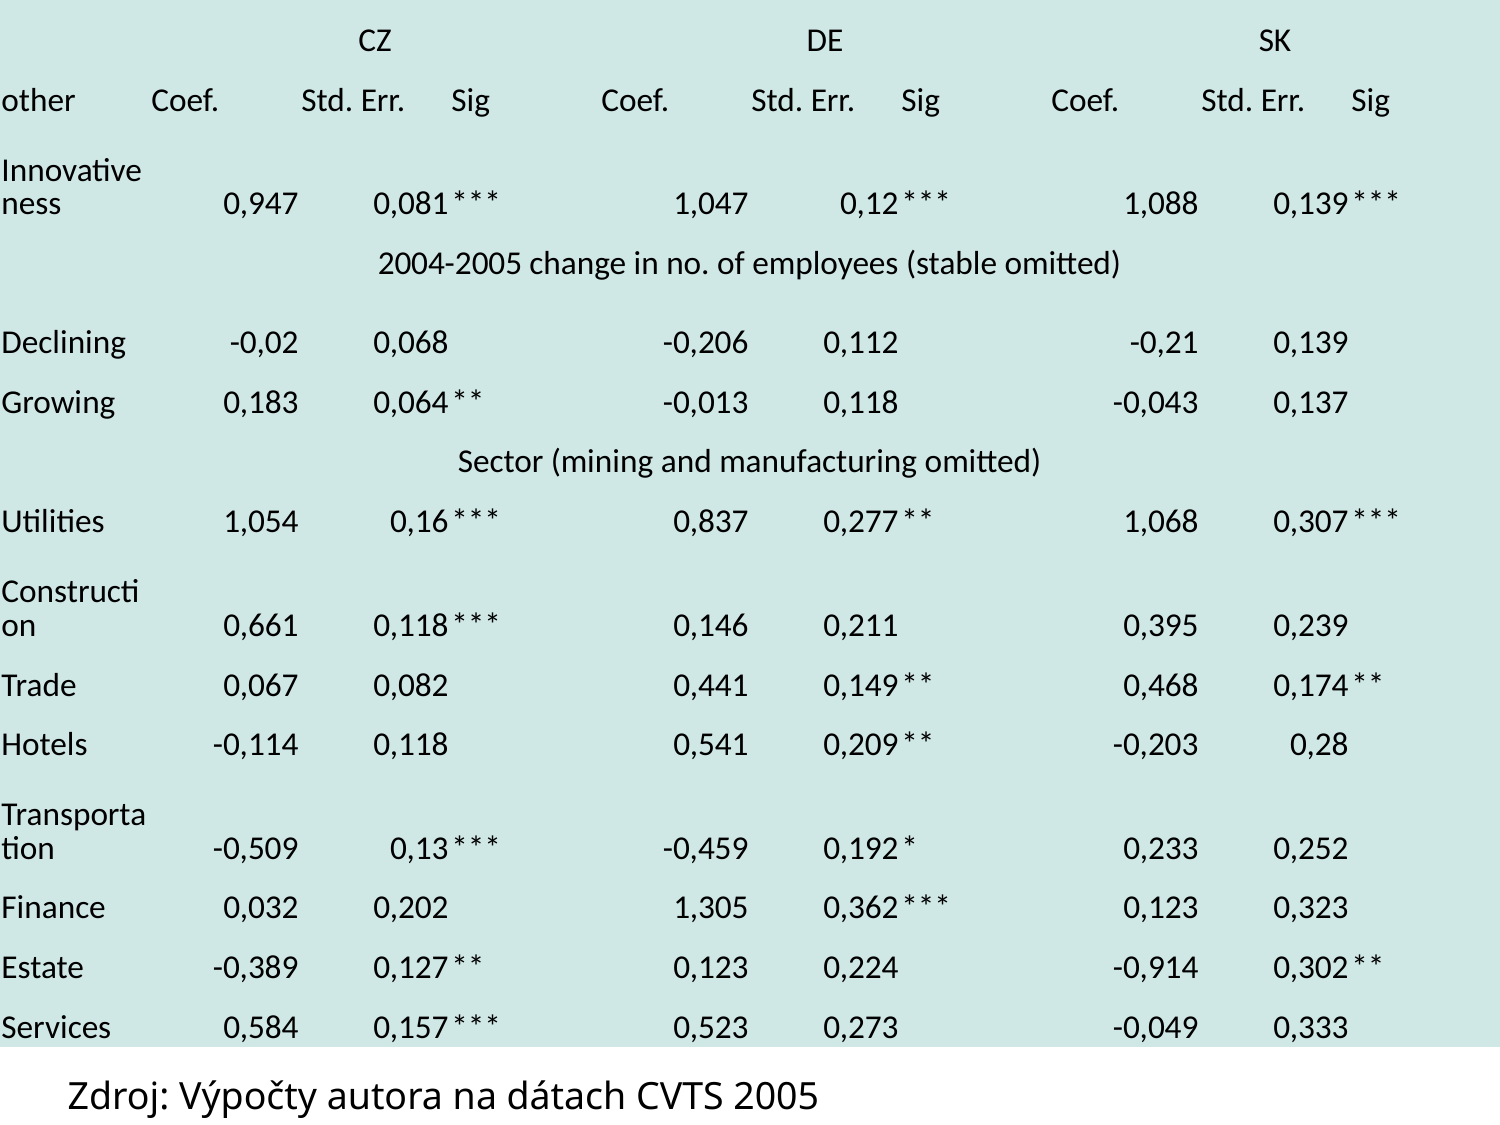

| | CZ | | | DE | | | SK | | |
| --- | --- | --- | --- | --- | --- | --- | --- | --- | --- |
| other | Coef. | Std. Err. | Sig | Coef. | Std. Err. | Sig | Coef. | Std. Err. | Sig |
| Innovativeness | 0,947 | 0,081 | \*\*\* | 1,047 | 0,12 | \*\*\* | 1,088 | 0,139 | \*\*\* |
| 2004-2005 change in no. of employees (stable omitted) | | | | | | | | | |
| Declining | -0,02 | 0,068 | | -0,206 | 0,112 | | -0,21 | 0,139 | |
| Growing | 0,183 | 0,064 | \*\* | -0,013 | 0,118 | | -0,043 | 0,137 | |
| Sector (mining and manufacturing omitted) | | | | | | | | | |
| Utilities | 1,054 | 0,16 | \*\*\* | 0,837 | 0,277 | \*\* | 1,068 | 0,307 | \*\*\* |
| Construction | 0,661 | 0,118 | \*\*\* | 0,146 | 0,211 | | 0,395 | 0,239 | |
| Trade | 0,067 | 0,082 | | 0,441 | 0,149 | \*\* | 0,468 | 0,174 | \*\* |
| Hotels | -0,114 | 0,118 | | 0,541 | 0,209 | \*\* | -0,203 | 0,28 | |
| Transportation | -0,509 | 0,13 | \*\*\* | -0,459 | 0,192 | \* | 0,233 | 0,252 | |
| Finance | 0,032 | 0,202 | | 1,305 | 0,362 | \*\*\* | 0,123 | 0,323 | |
| Estate | -0,389 | 0,127 | \*\* | 0,123 | 0,224 | | -0,914 | 0,302 | \*\* |
| Services | 0,584 | 0,157 | \*\*\* | 0,523 | 0,273 | | -0,049 | 0,333 | |
Zdroj: Výpočty autora na dátach CVTS 2005